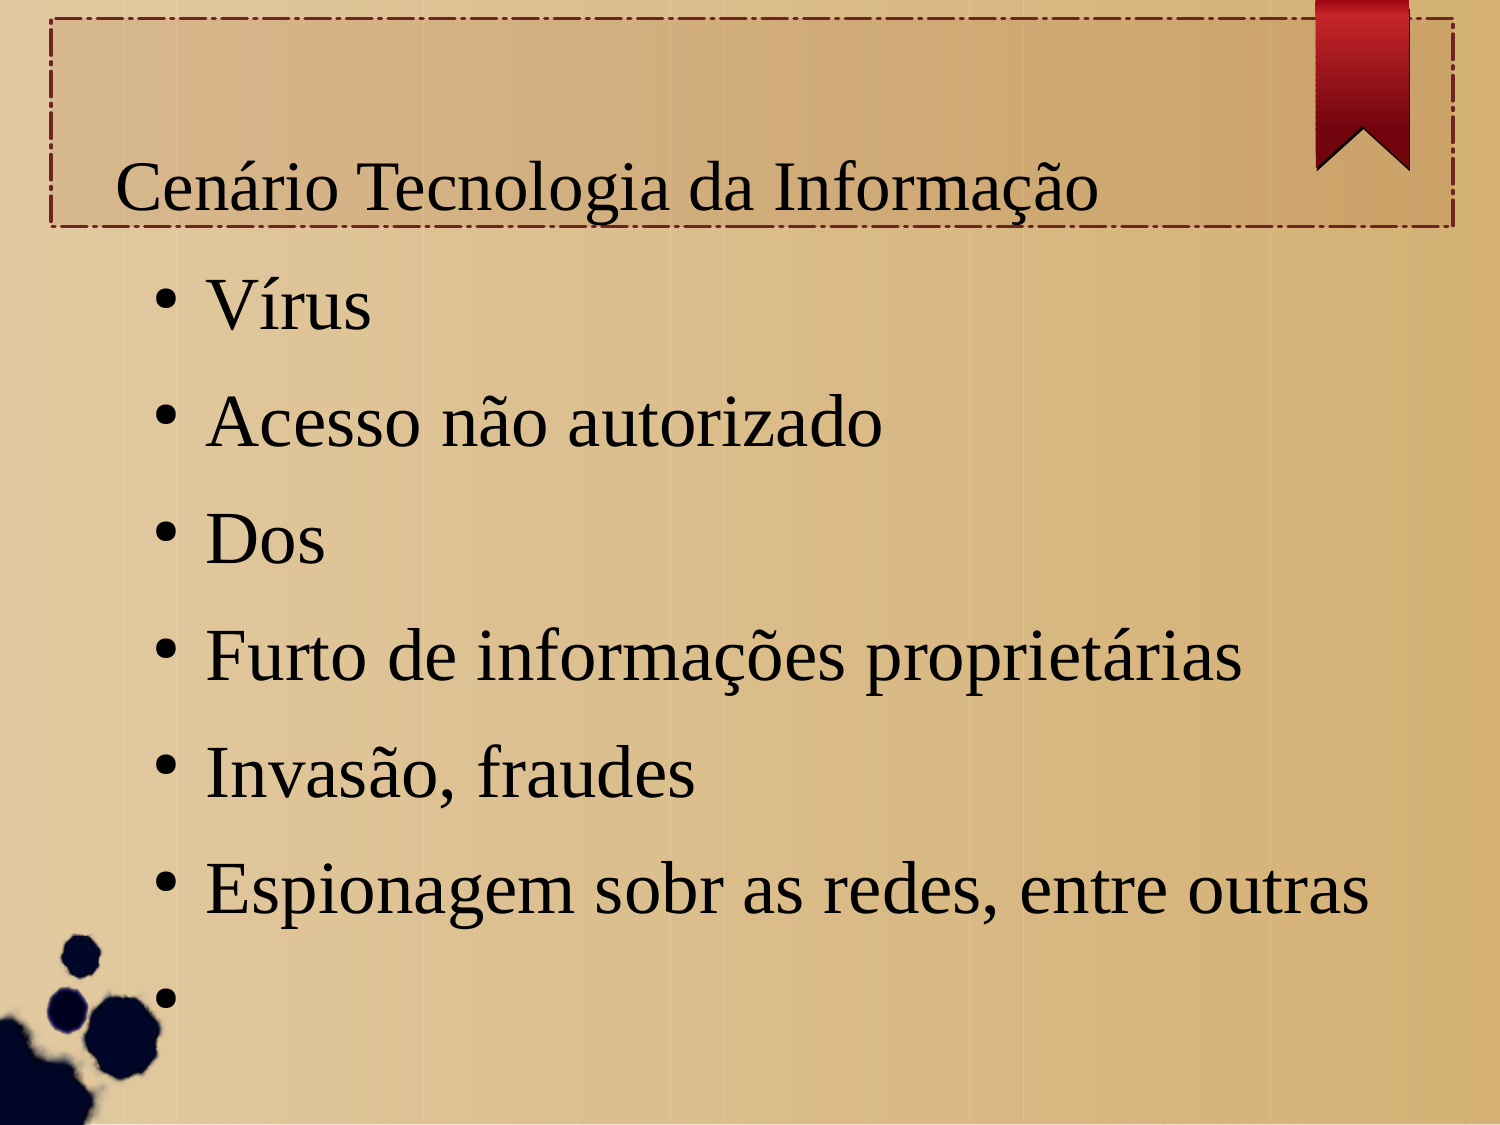

# Cenário Tecnologia da Informação
Vírus
Acesso não autorizado
Dos
Furto de informações proprietárias
Invasão, fraudes
Espionagem sobr as redes, entre outras